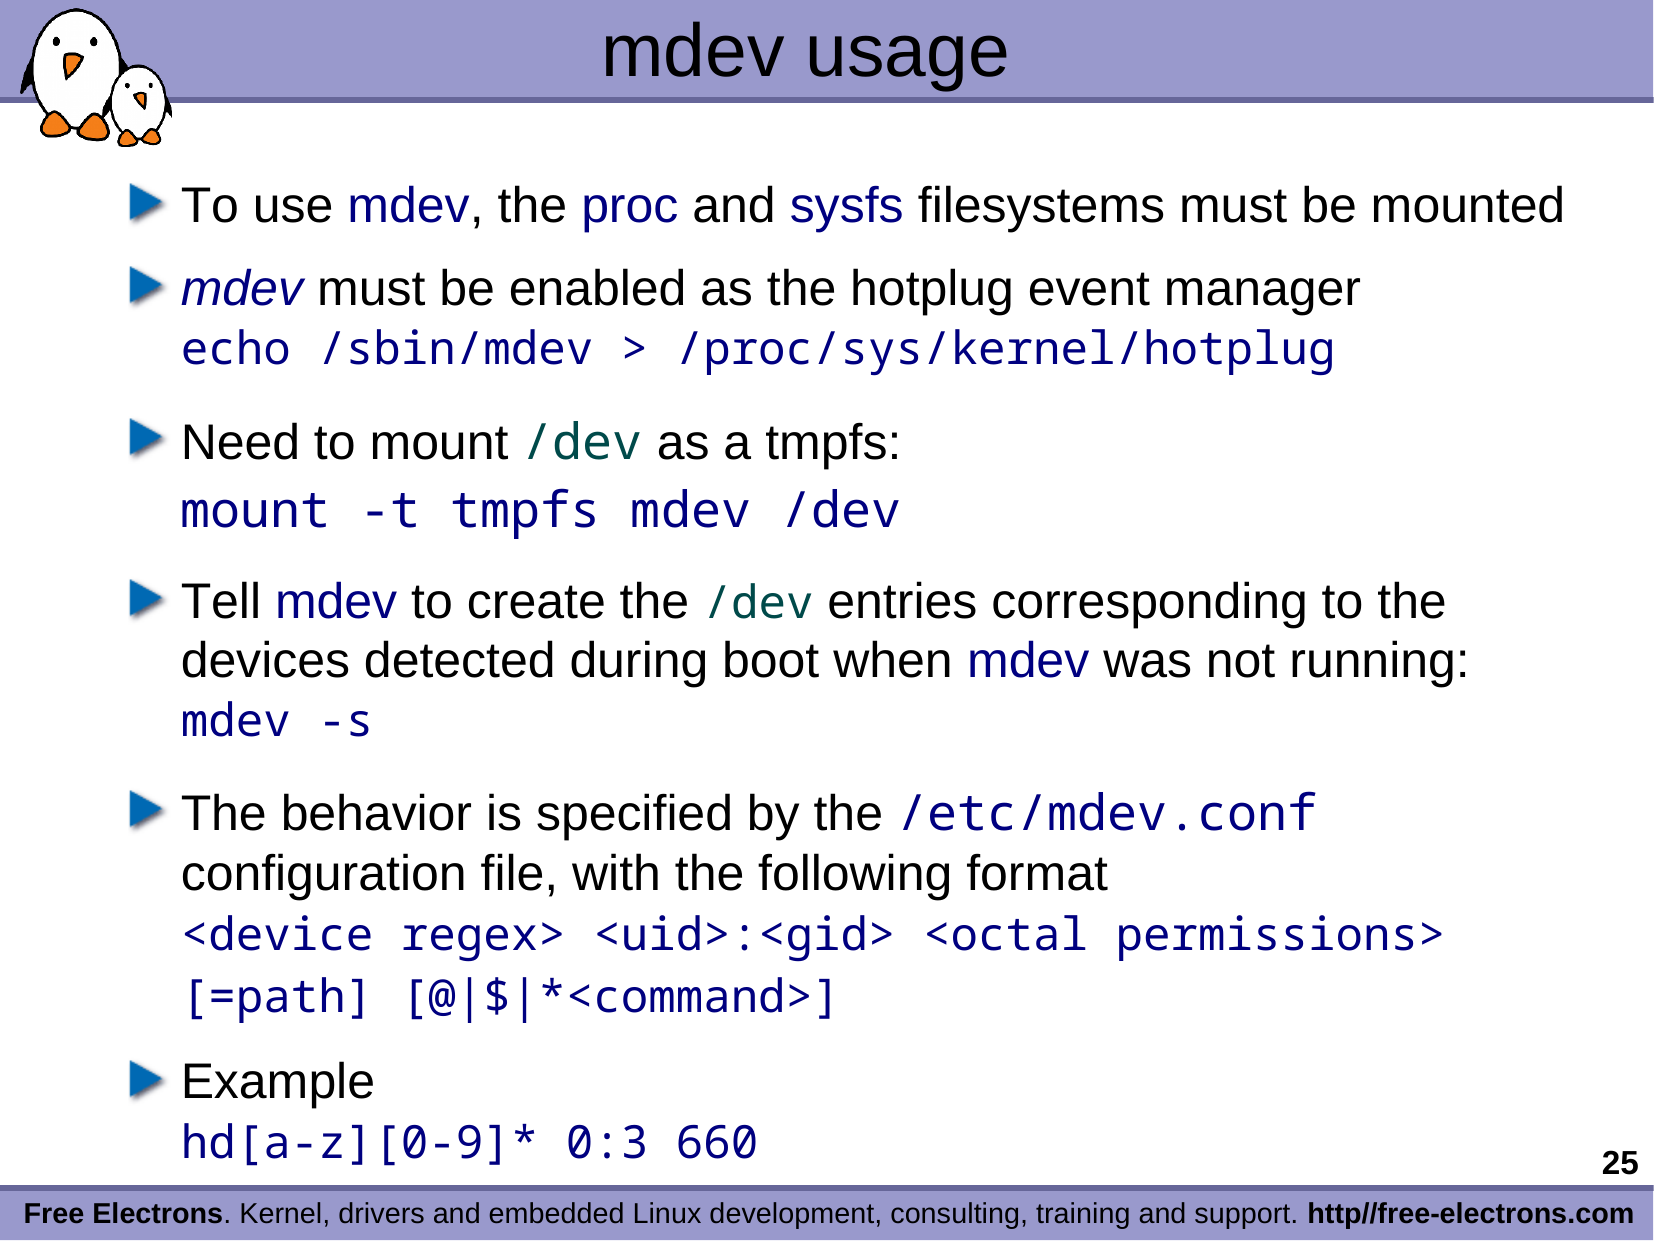

# mdev usage
To use mdev, the proc and sysfs filesystems must be mounted
mdev must be enabled as the hotplug event manager
echo /sbin/mdev > /proc/sys/kernel/hotplug
Need to mount /dev as a tmpfs:
mount -t tmpfs mdev /dev
Tell mdev to create the /dev entries corresponding to the devices detected during boot when mdev was not running:
mdev -s
The behavior is specified by the /etc/mdev.conf configuration file, with the following format
<device regex> <uid>:<gid> <octal permissions> [=path] [@|$|*<command>]
Example
hd[a-z][0-9]* 0:3 660